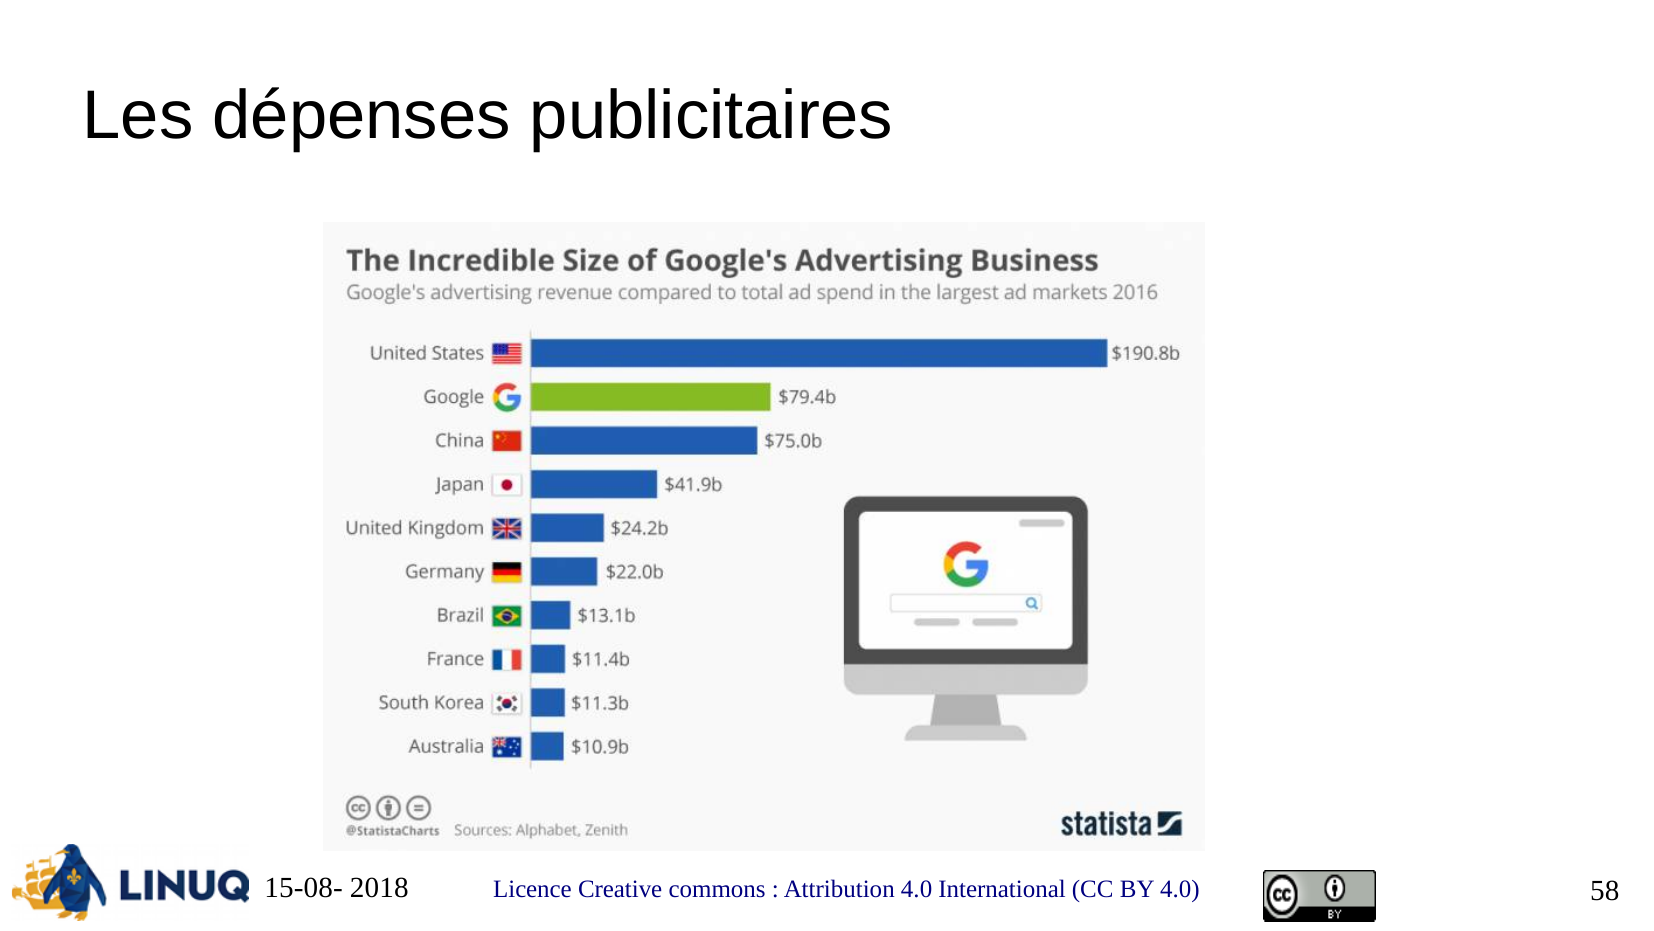

# Les dépenses publicitaires
15-08- 2018
58